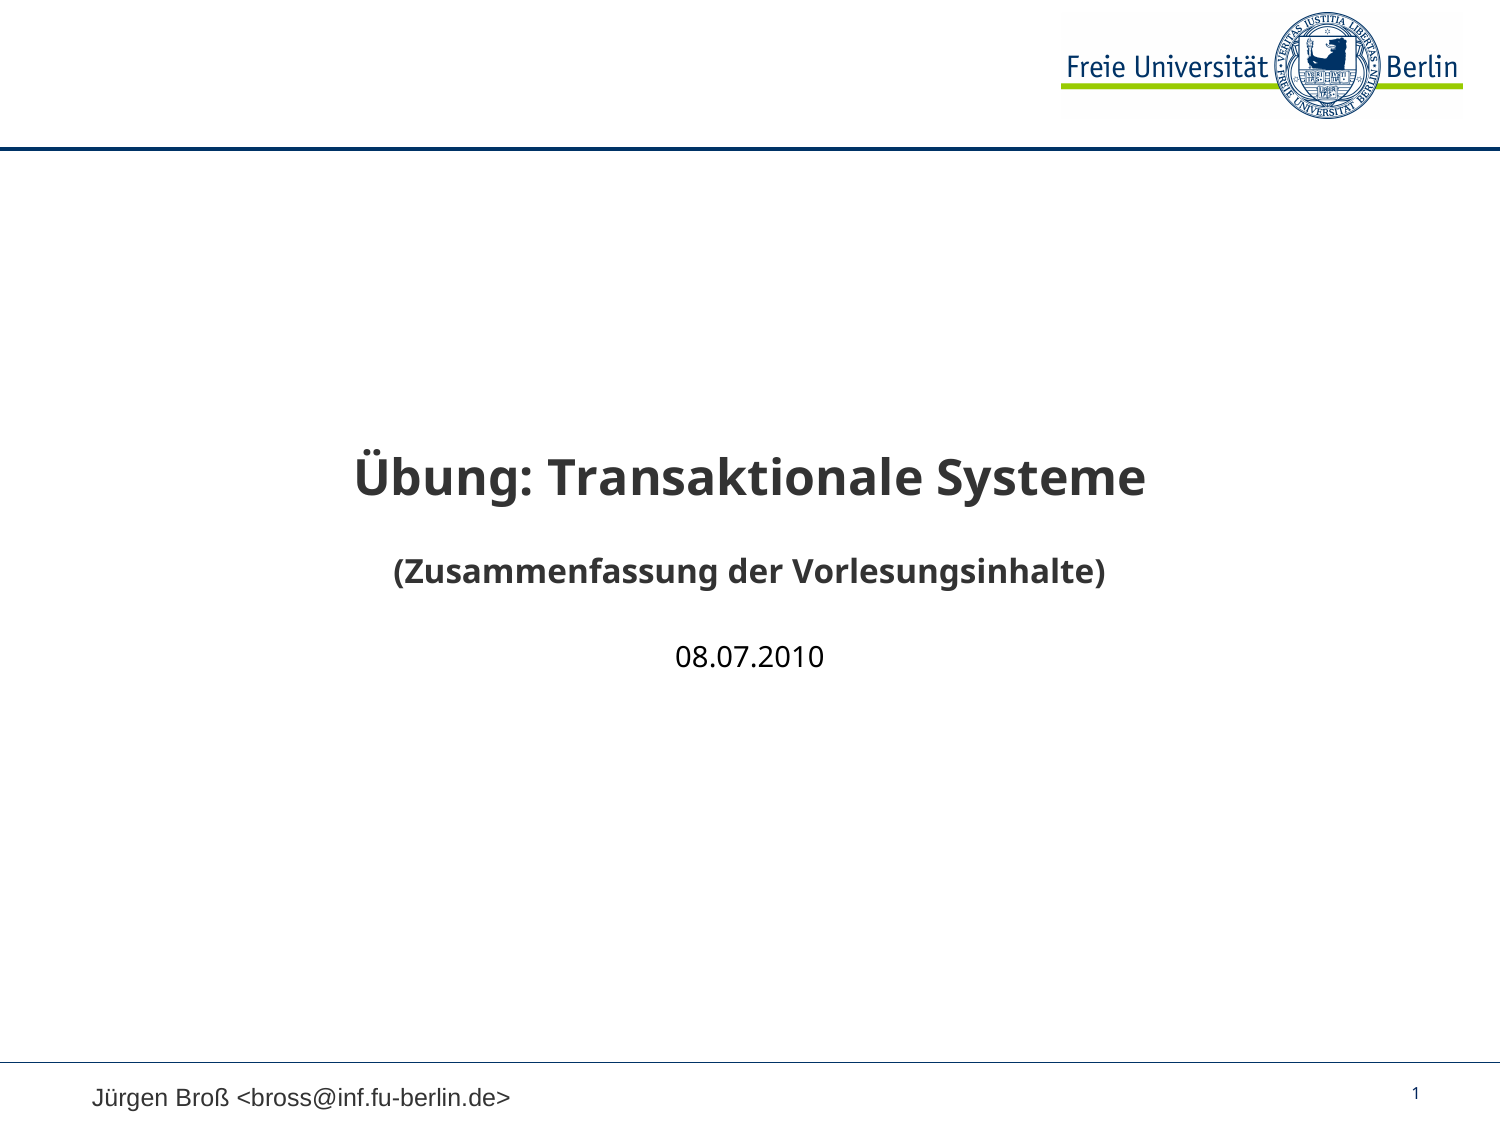

# Übung: Transaktionale Systeme (Zusammenfassung der Vorlesungsinhalte)
08.07.2010